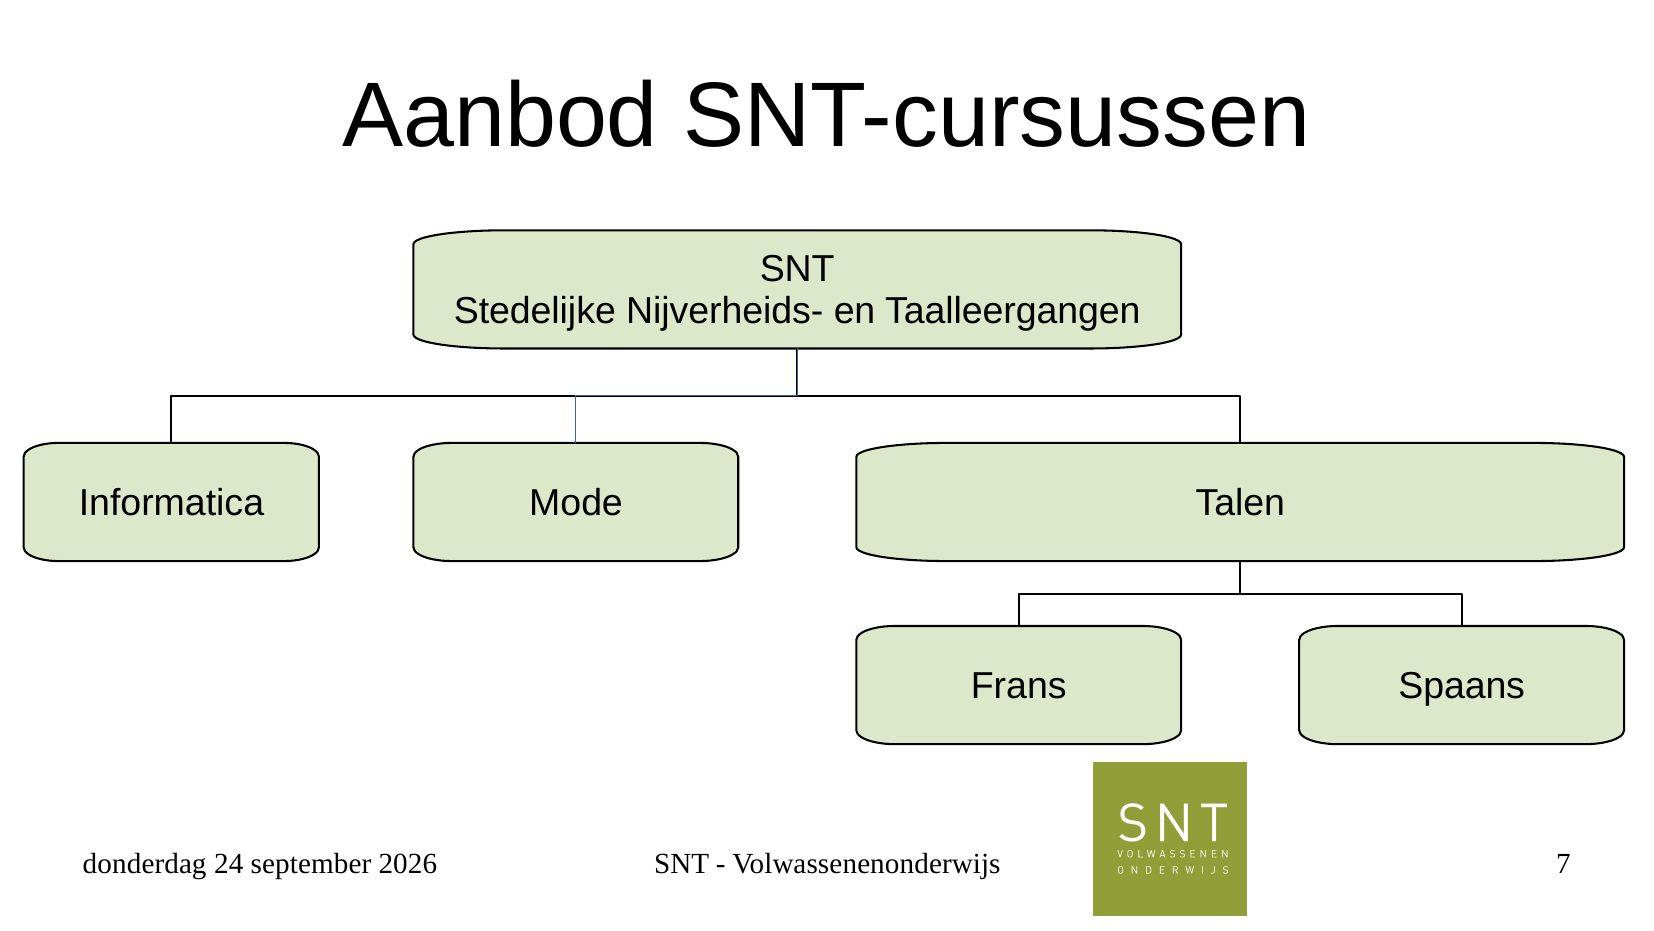

# Aanbod SNT-cursussen
SNT
Stedelijke Nijverheids- en Taalleergangen
Informatica
Mode
Talen
Frans
Spaans
SNT - Volwassenenonderwijs
7